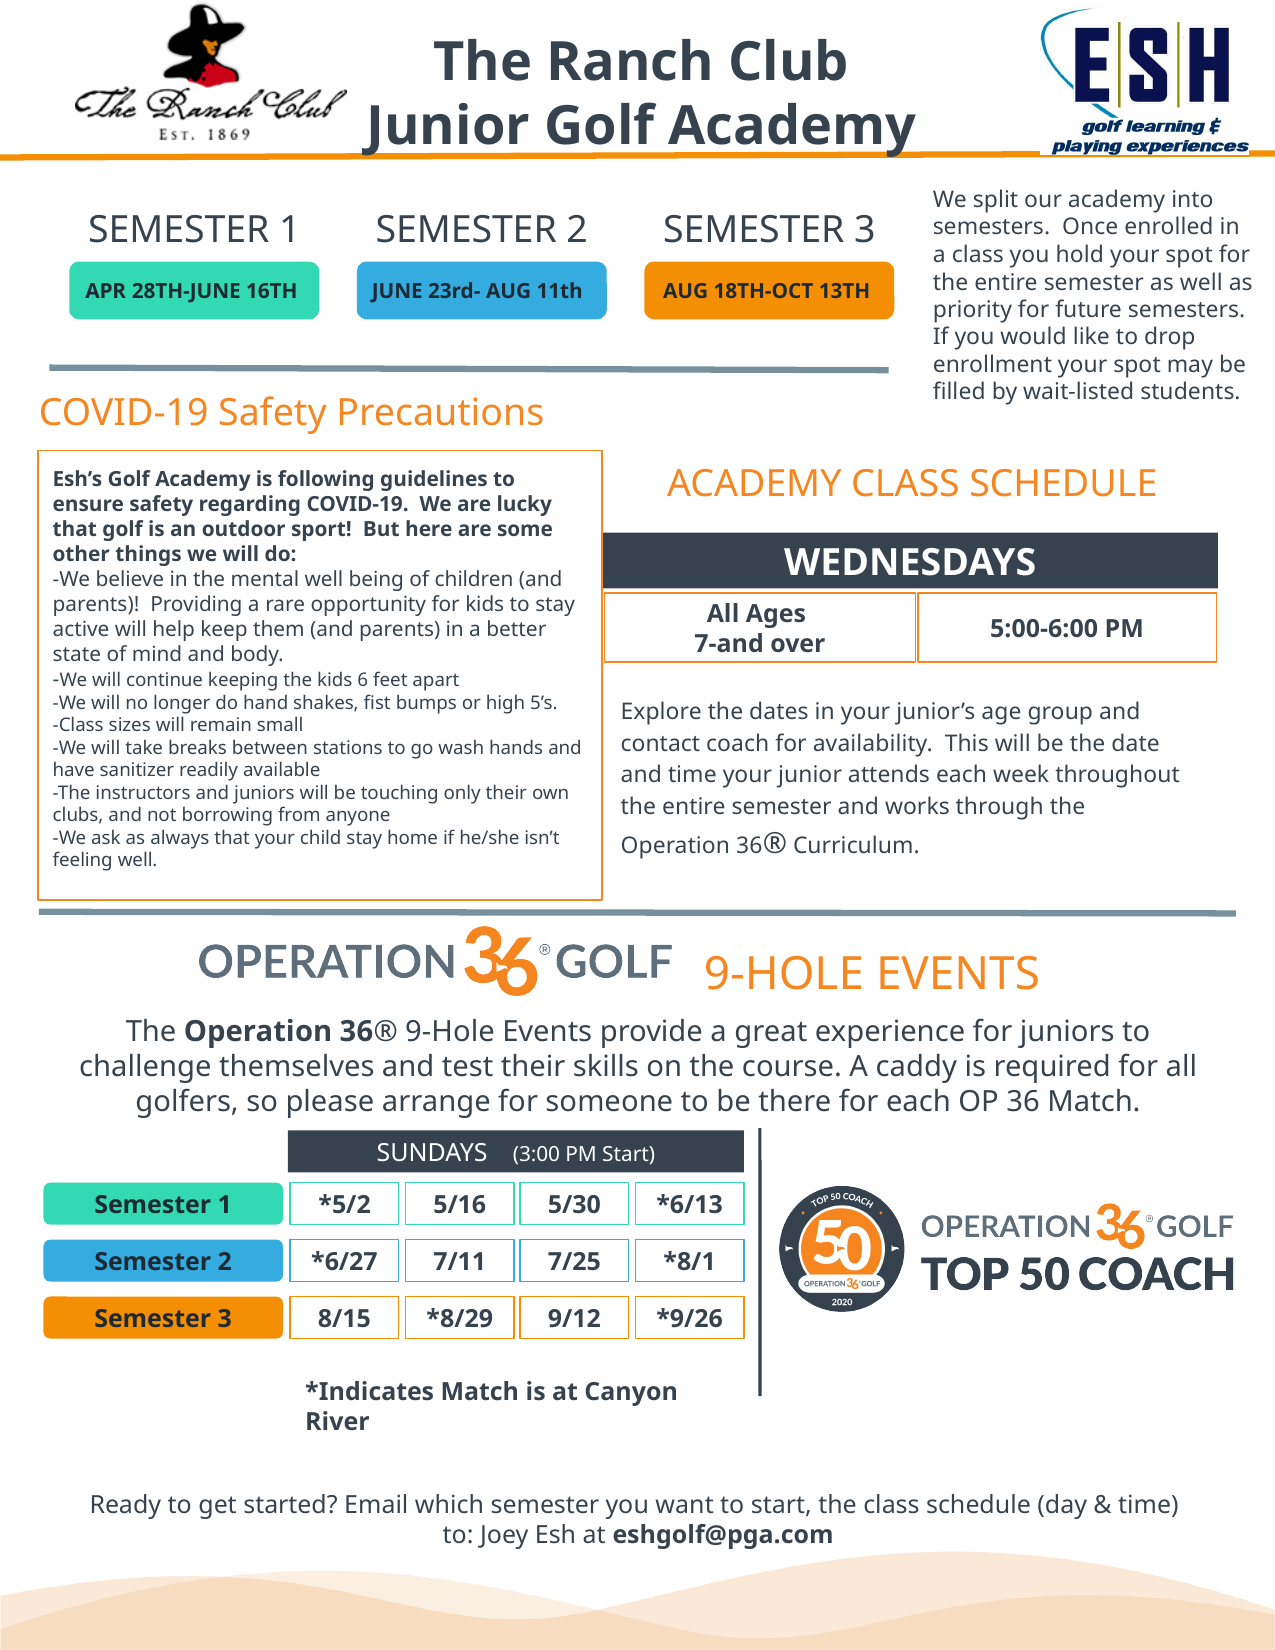

The Ranch Club
Junior Golf Academy
We split our academy into semesters. Once enrolled in a class you hold your spot for the entire semester as well as
priority for future semesters. If you would like to drop enrollment your spot may be filled by wait-listed students.
SEMESTER 1
SEMESTER 2
SEMESTER 3
APR 28TH-JUNE 16TH
JUNE 23rd- AUG 11th
AUG 18TH-OCT 13TH
COVID-19 Safety Precautions
Esh’s Golf Academy is following guidelines to ensure safety regarding COVID-19. We are lucky that golf is an outdoor sport! But here are some other things we will do:
-We believe in the mental well being of children (and parents)! Providing a rare opportunity for kids to stay active will help keep them (and parents) in a better state of mind and body.
-We will continue keeping the kids 6 feet apart
-We will no longer do hand shakes, fist bumps or high 5’s.
-Class sizes will remain small
-We will take breaks between stations to go wash hands and have sanitizer readily available
-The instructors and juniors will be touching only their own clubs, and not borrowing from anyone
-We ask as always that your child stay home if he/she isn’t feeling well.
ACADEMY CLASS SCHEDULE
WEDNESDAYS
All Ages
7-and over
5:00-6:00 PM
Explore the dates in your junior’s age group and contact coach for availability. This will be the date and time your junior attends each week throughout the entire semester and works through the Operation 36® Curriculum.
9-HOLE EVENTS
The Operation 36® 9-Hole Events provide a great experience for juniors to challenge themselves and test their skills on the course. A caddy is required for all golfers, so please arrange for someone to be there for each OP 36 Match.
SUNDAYS (3:00 PM Start)
Semester 1
*5/2
5/16
5/30
*6/13
Semester 2
*6/27
7/11
7/25
*8/1
Semester 3
8/15
*8/29
9/12
*9/26
*Indicates Match is at Canyon River
Ready to get started? Email which semester you want to start, the class schedule (day & time)
 to: Joey Esh at eshgolf@pga.com